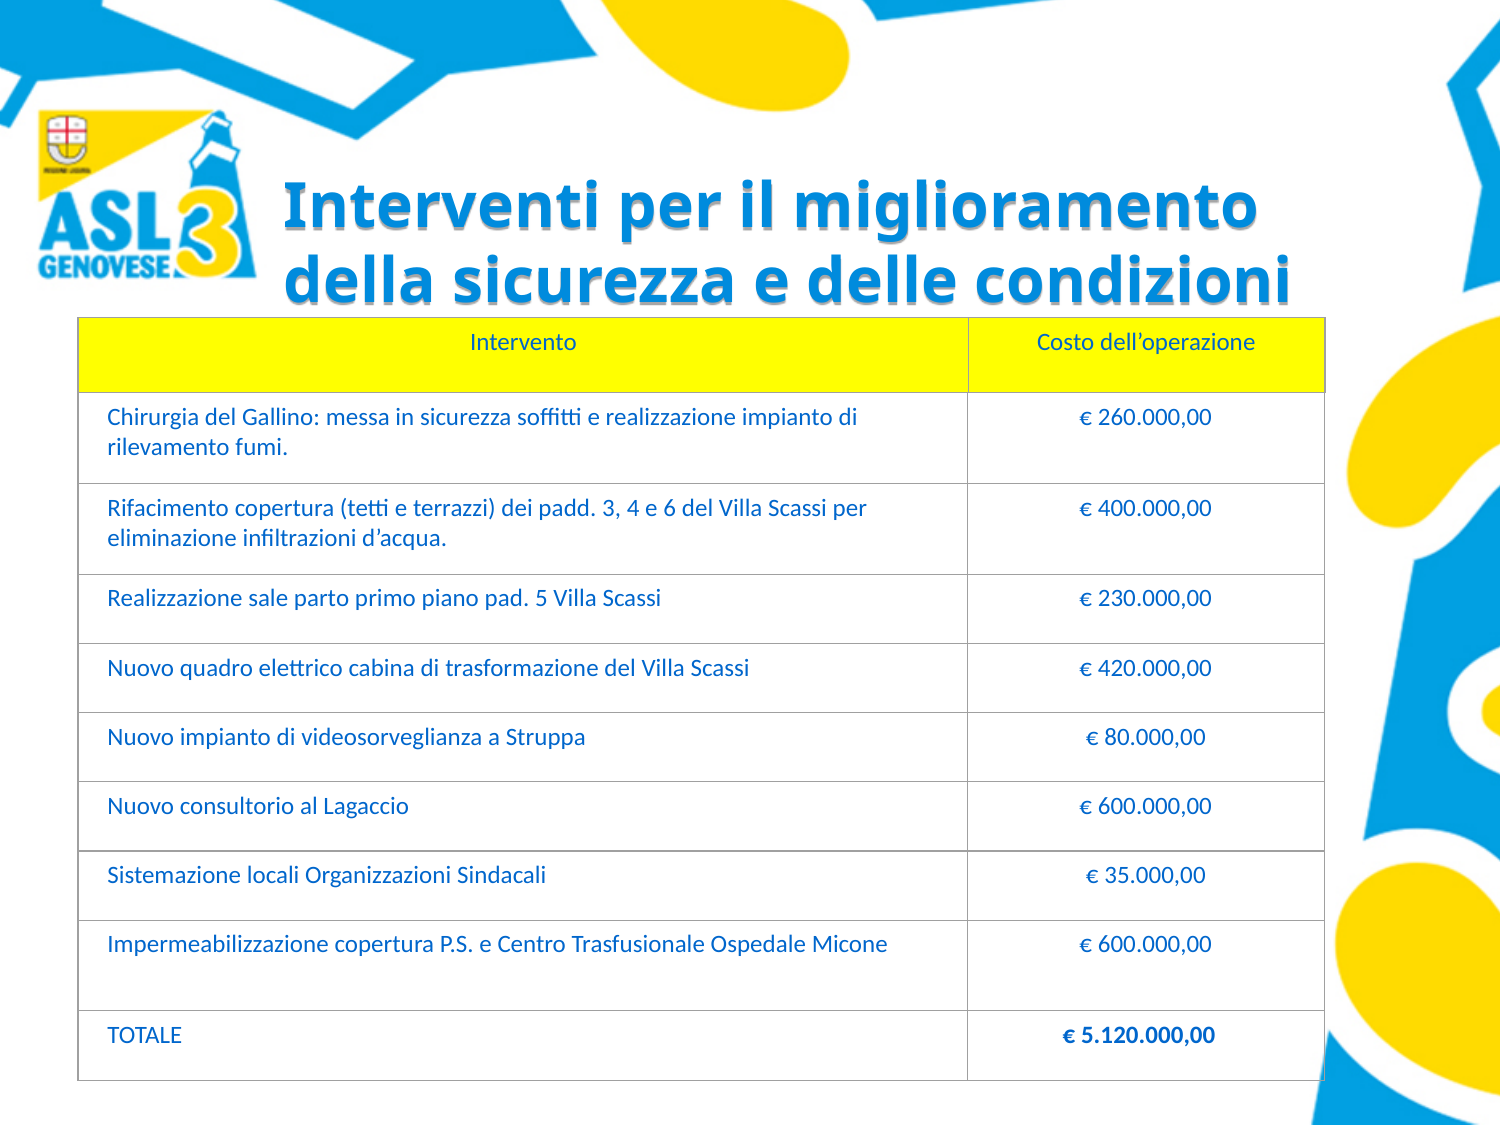

# Interventi per il miglioramento della sicurezza e delle condizioni di lavoro
Intervento
Costo dell’operazione
Chirurgia del Gallino: messa in sicurezza soffitti e realizzazione impianto di rilevamento fumi.
€ 260.000,00
Rifacimento copertura (tetti e terrazzi) dei padd. 3, 4 e 6 del Villa Scassi per eliminazione infiltrazioni d’acqua.
€ 400.000,00
Realizzazione sale parto primo piano pad. 5 Villa Scassi
€ 230.000,00
Nuovo quadro elettrico cabina di trasformazione del Villa Scassi
€ 420.000,00
Nuovo impianto di videosorveglianza a Struppa
€ 80.000,00
Nuovo consultorio al Lagaccio
€ 600.000,00
Sistemazione locali Organizzazioni Sindacali
€ 35.000,00
Impermeabilizzazione copertura P.S. e Centro Trasfusionale Ospedale Micone
€ 600.000,00
TOTALE
€ 5.120.000,00